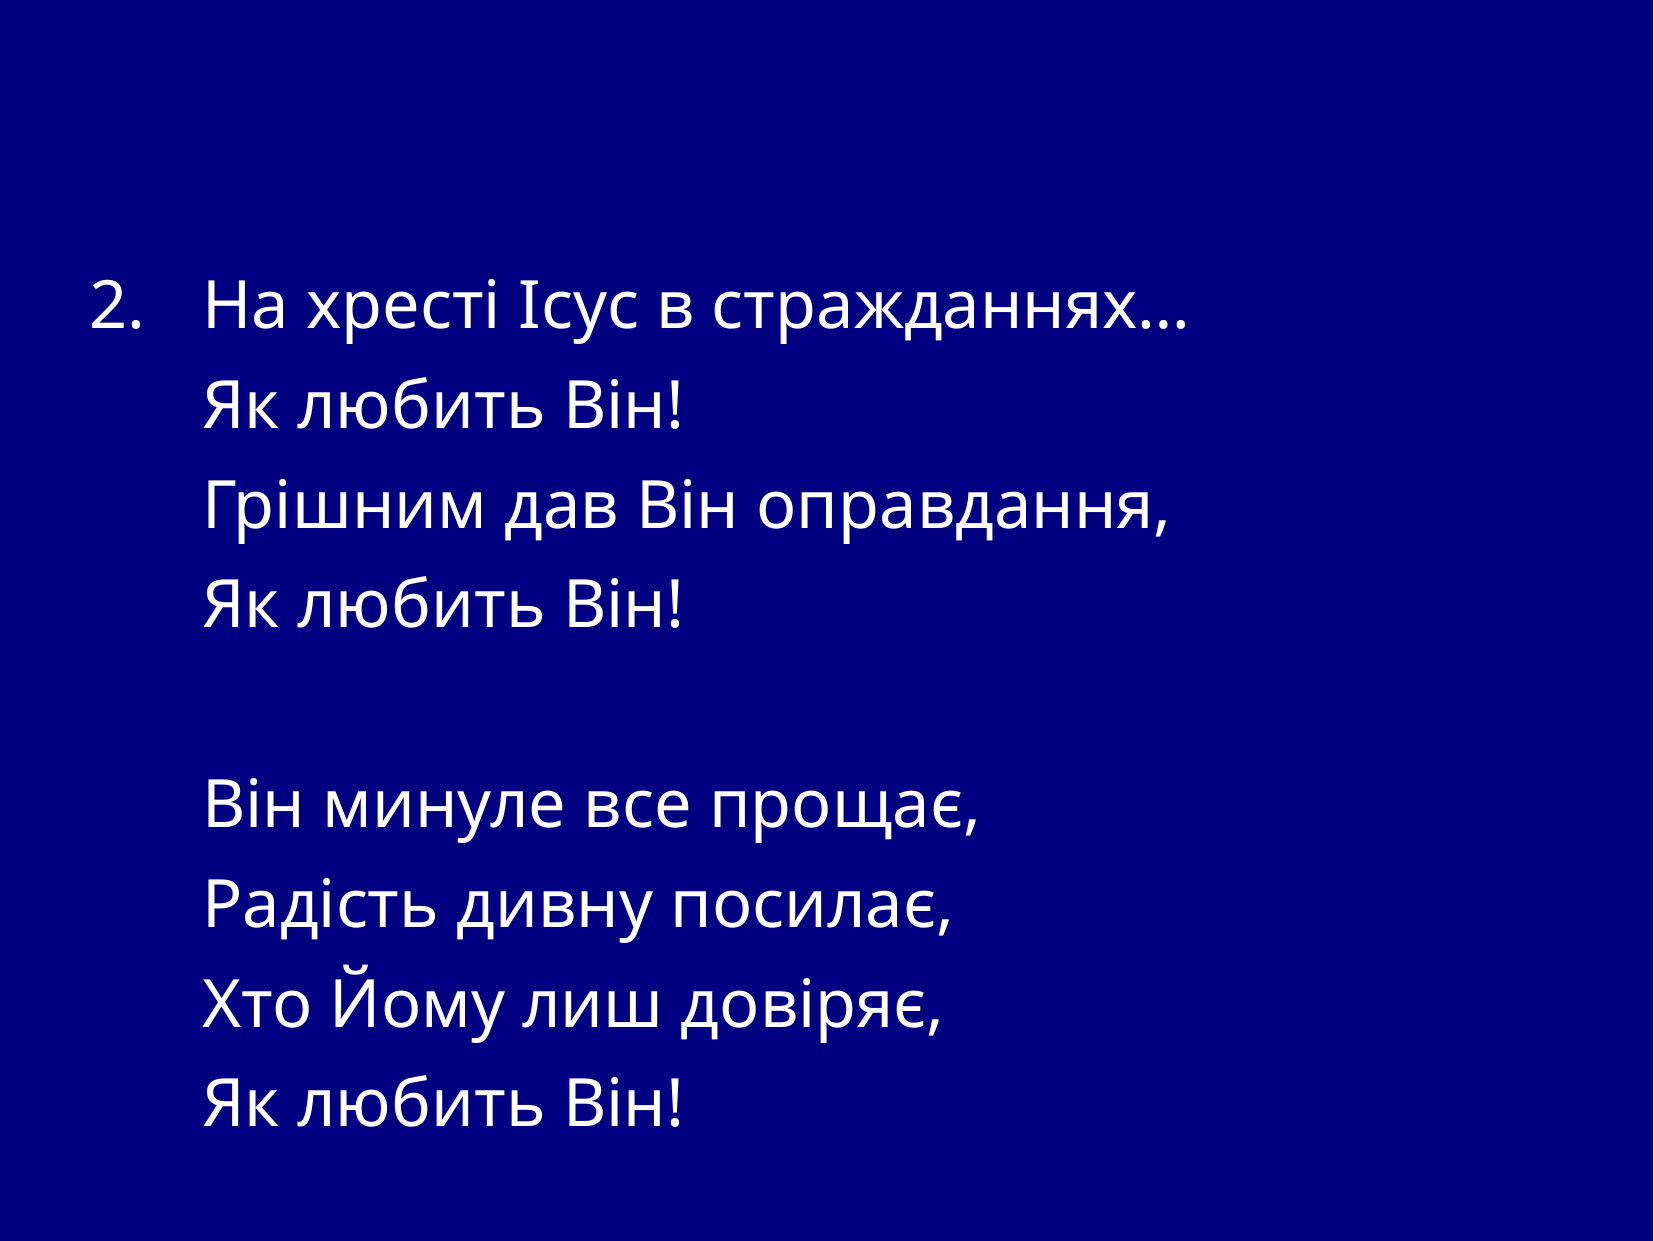

2.	На хресті Ісус в стражданнях…
	Як любить Він!
	Грішним дав Він оправдання,
	Як любить Він!
	Він минуле все прощає,
	Радість дивну посилає,
	Хто Йому лиш довіряє,
	Як любить Він!